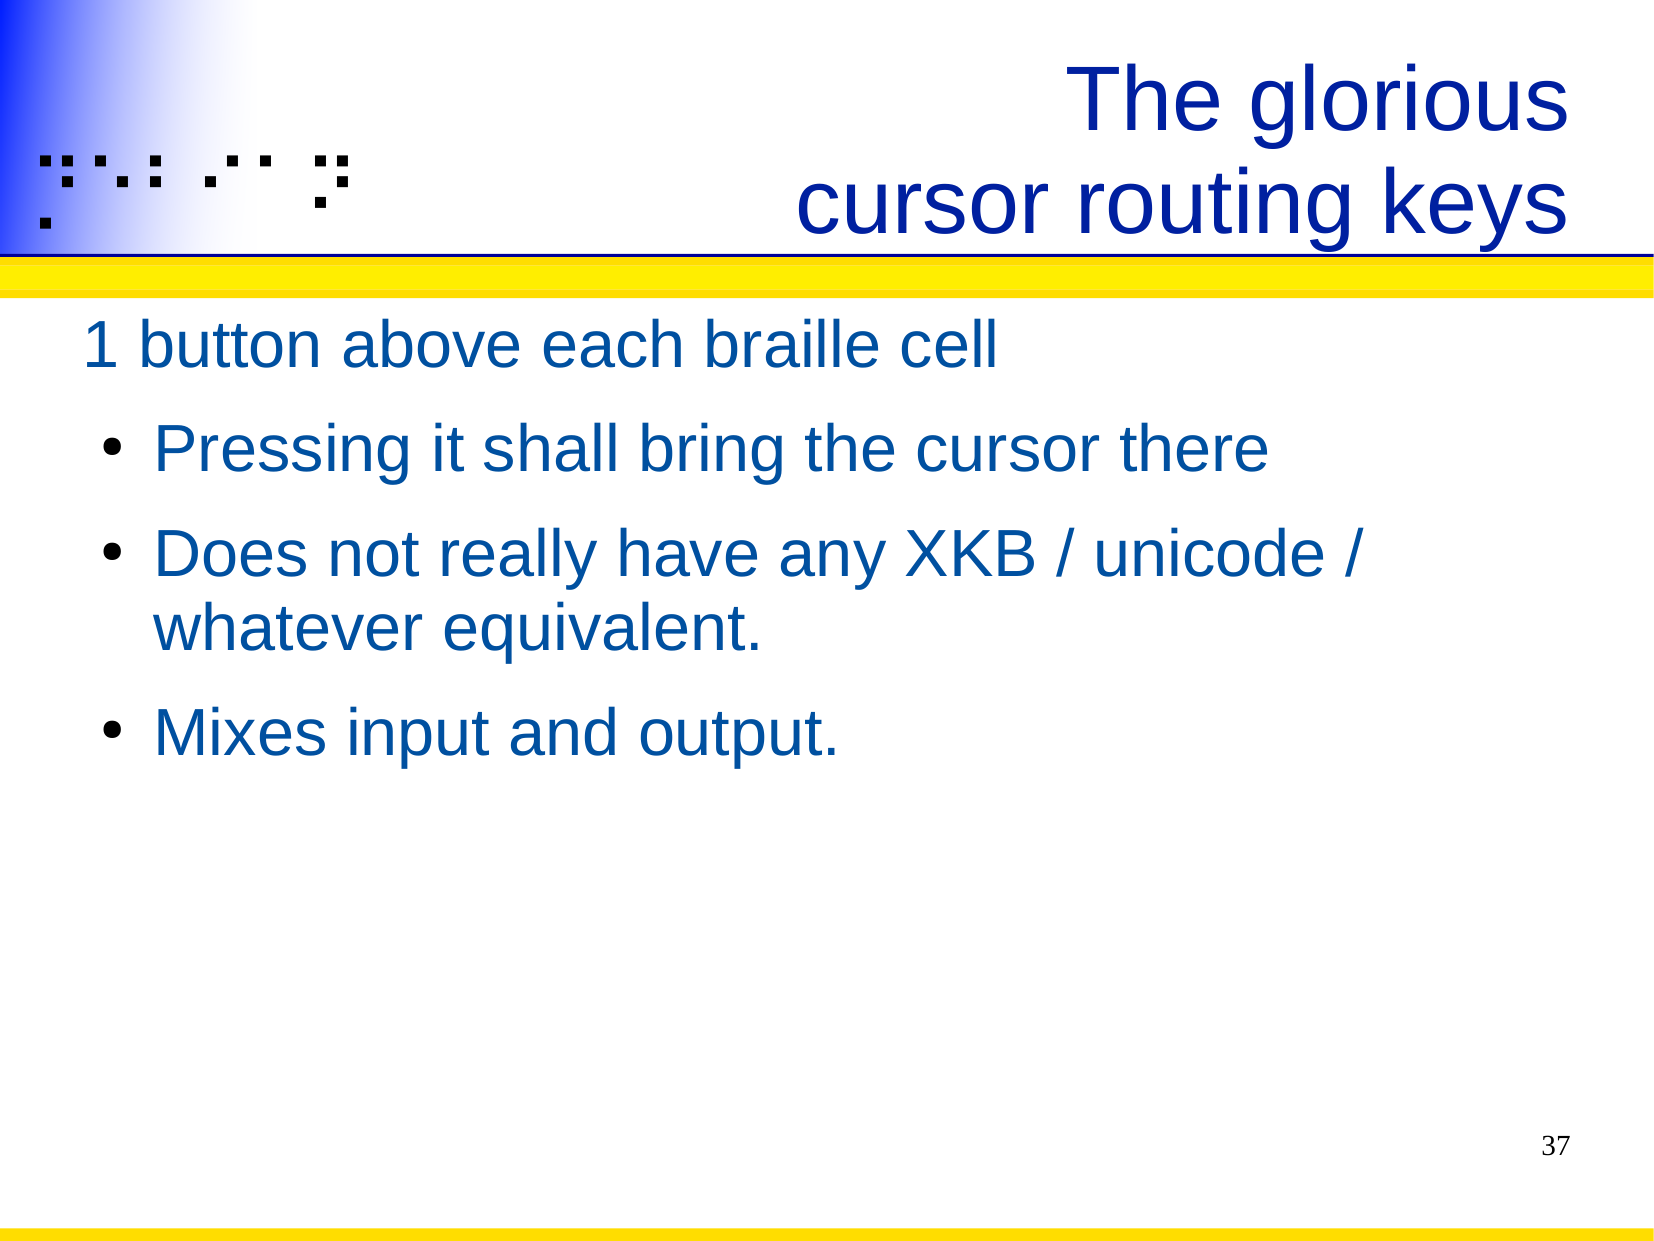

# The glorious cursor routing keys
1 button above each braille cell
Pressing it shall bring the cursor there
Does not really have any XKB / unicode / whatever equivalent.
Mixes input and output.
37